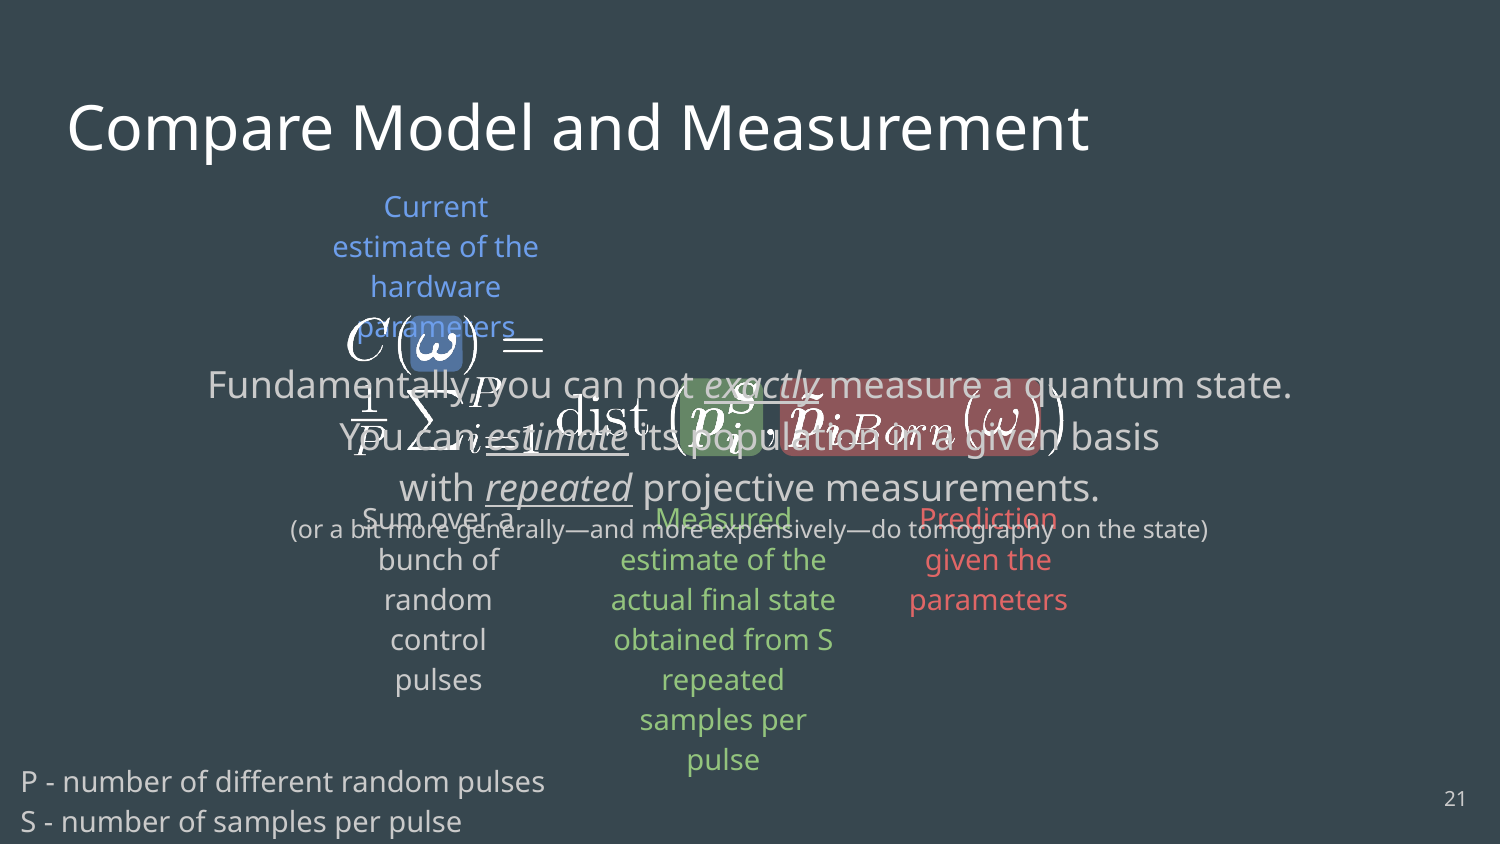

# Compare Model and Measurement
Current estimate of the hardware parameters
Fundamentally, you can not exactly measure a quantum state.
You can estimate its population in a given basis
with repeated projective measurements.
(or a bit more generally—and more expensively—do tomography on the state)
Sum over a bunch of random control pulses
Measured estimate of the actual final state obtained from S repeated samples per pulse
Prediction given the parameters
P - number of different random pulses
S - number of samples per pulse